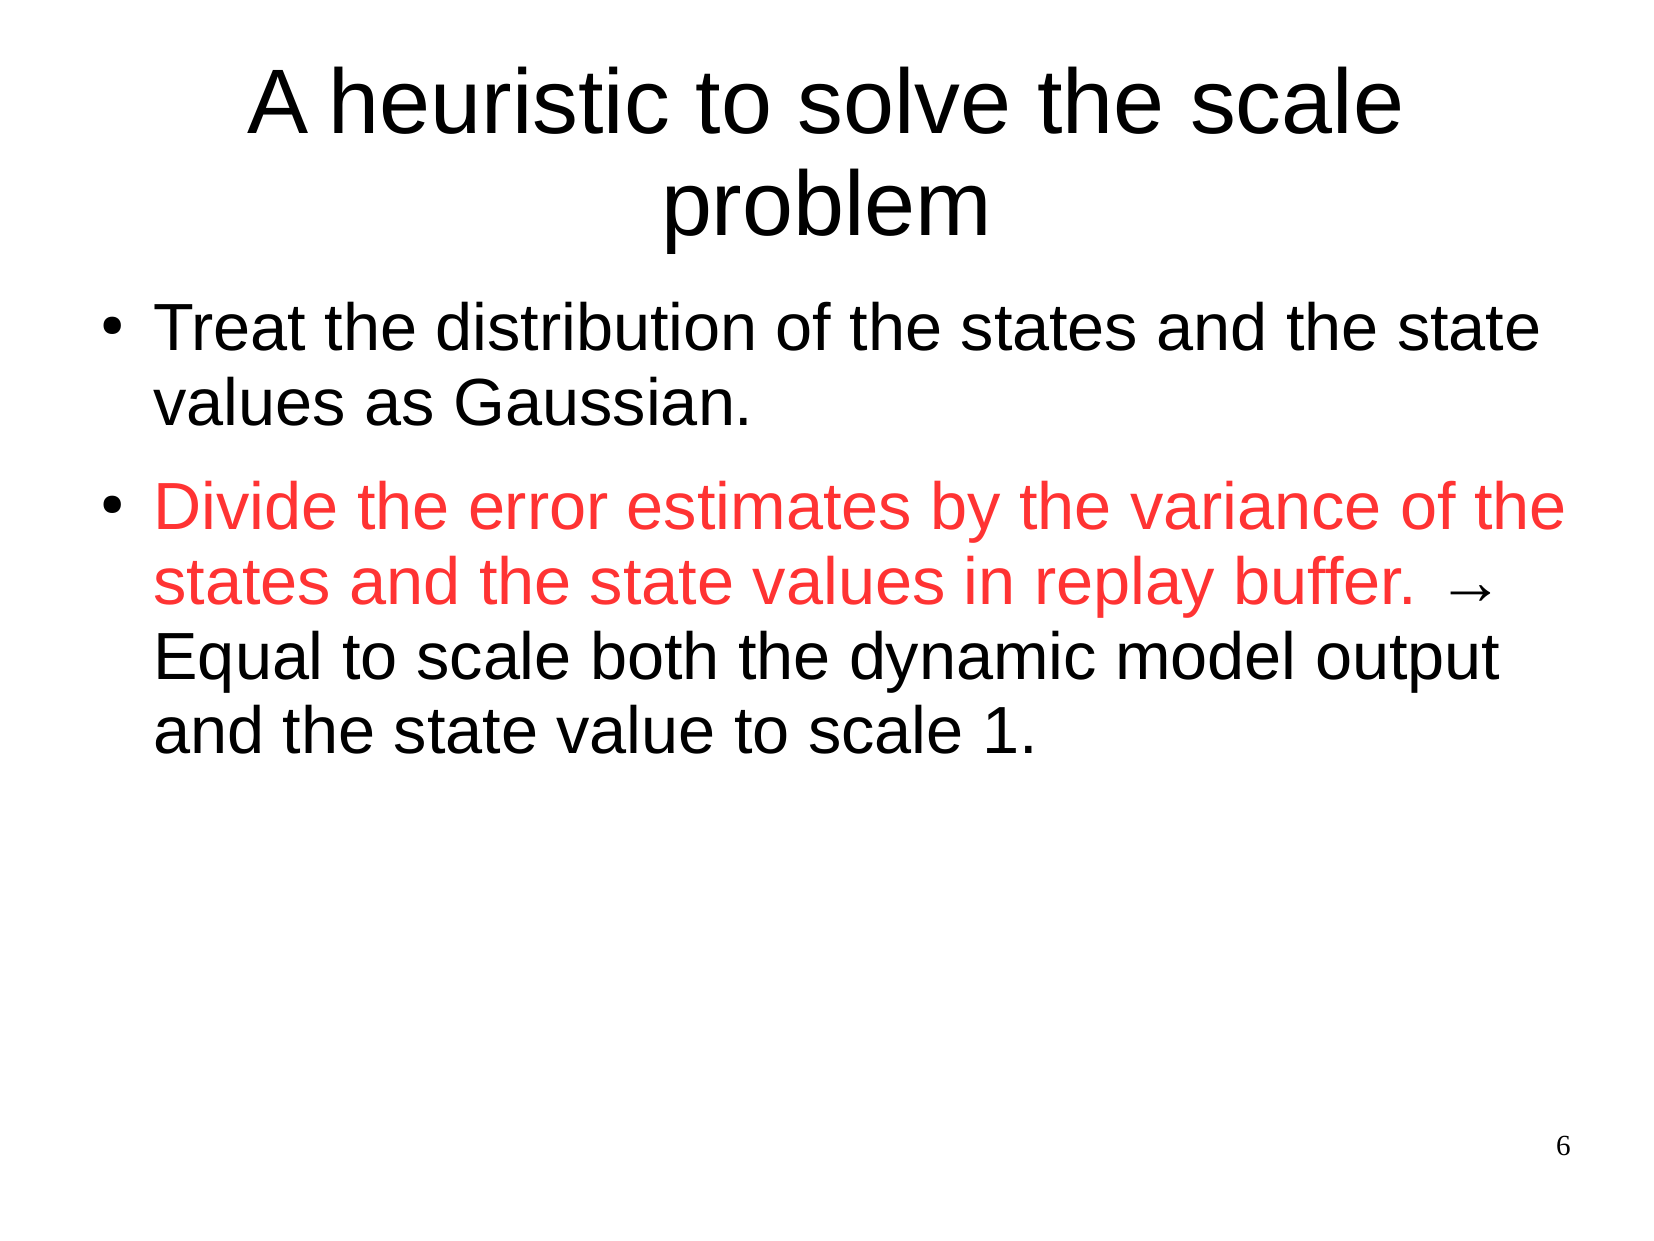

# A heuristic to solve the scale problem
Treat the distribution of the states and the state values as Gaussian.
Divide the error estimates by the variance of the states and the state values in replay buffer. → Equal to scale both the dynamic model output and the state value to scale 1.
6